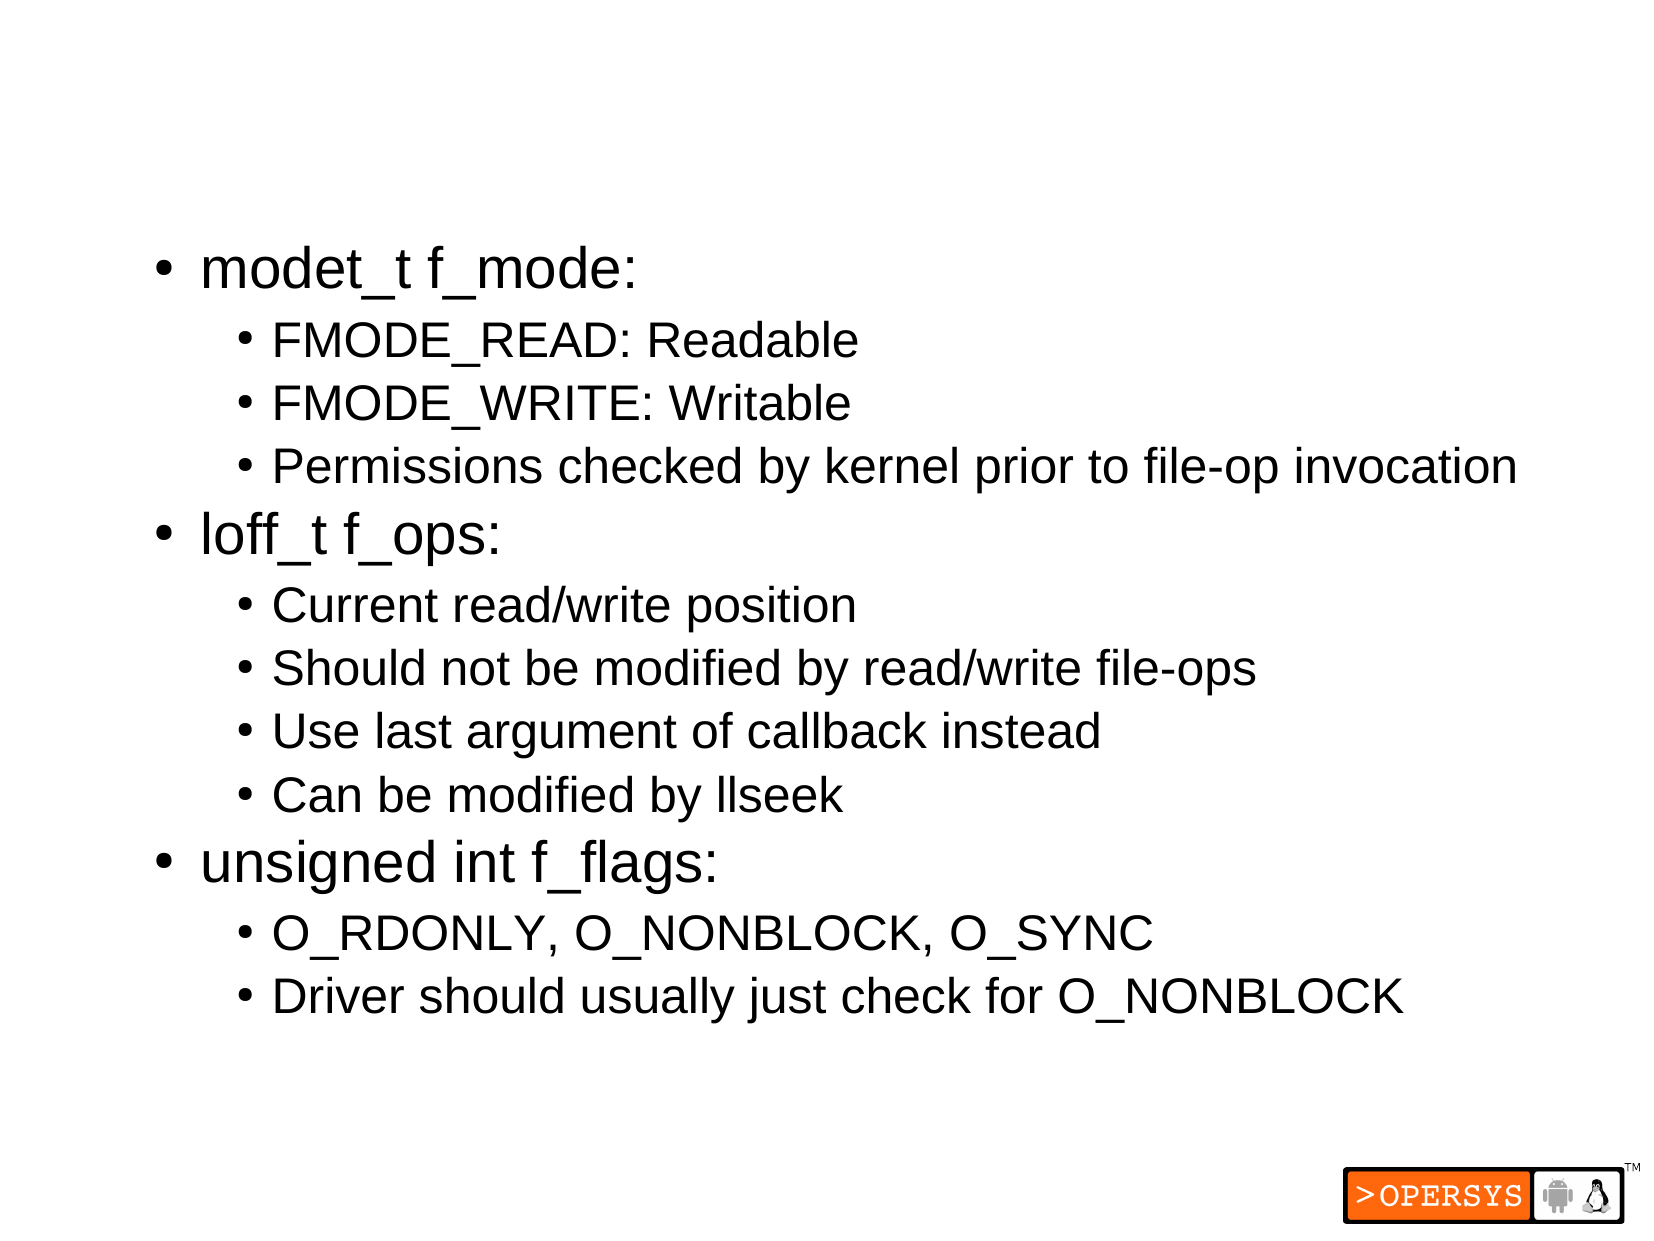

# modet_t f_mode:
FMODE_READ: Readable
FMODE_WRITE: Writable
Permissions checked by kernel prior to file-op invocation
loff_t f_ops:
Current read/write position
Should not be modified by read/write file-ops
Use last argument of callback instead
Can be modified by llseek
unsigned int f_flags:
O_RDONLY, O_NONBLOCK, O_SYNC
Driver should usually just check for O_NONBLOCK